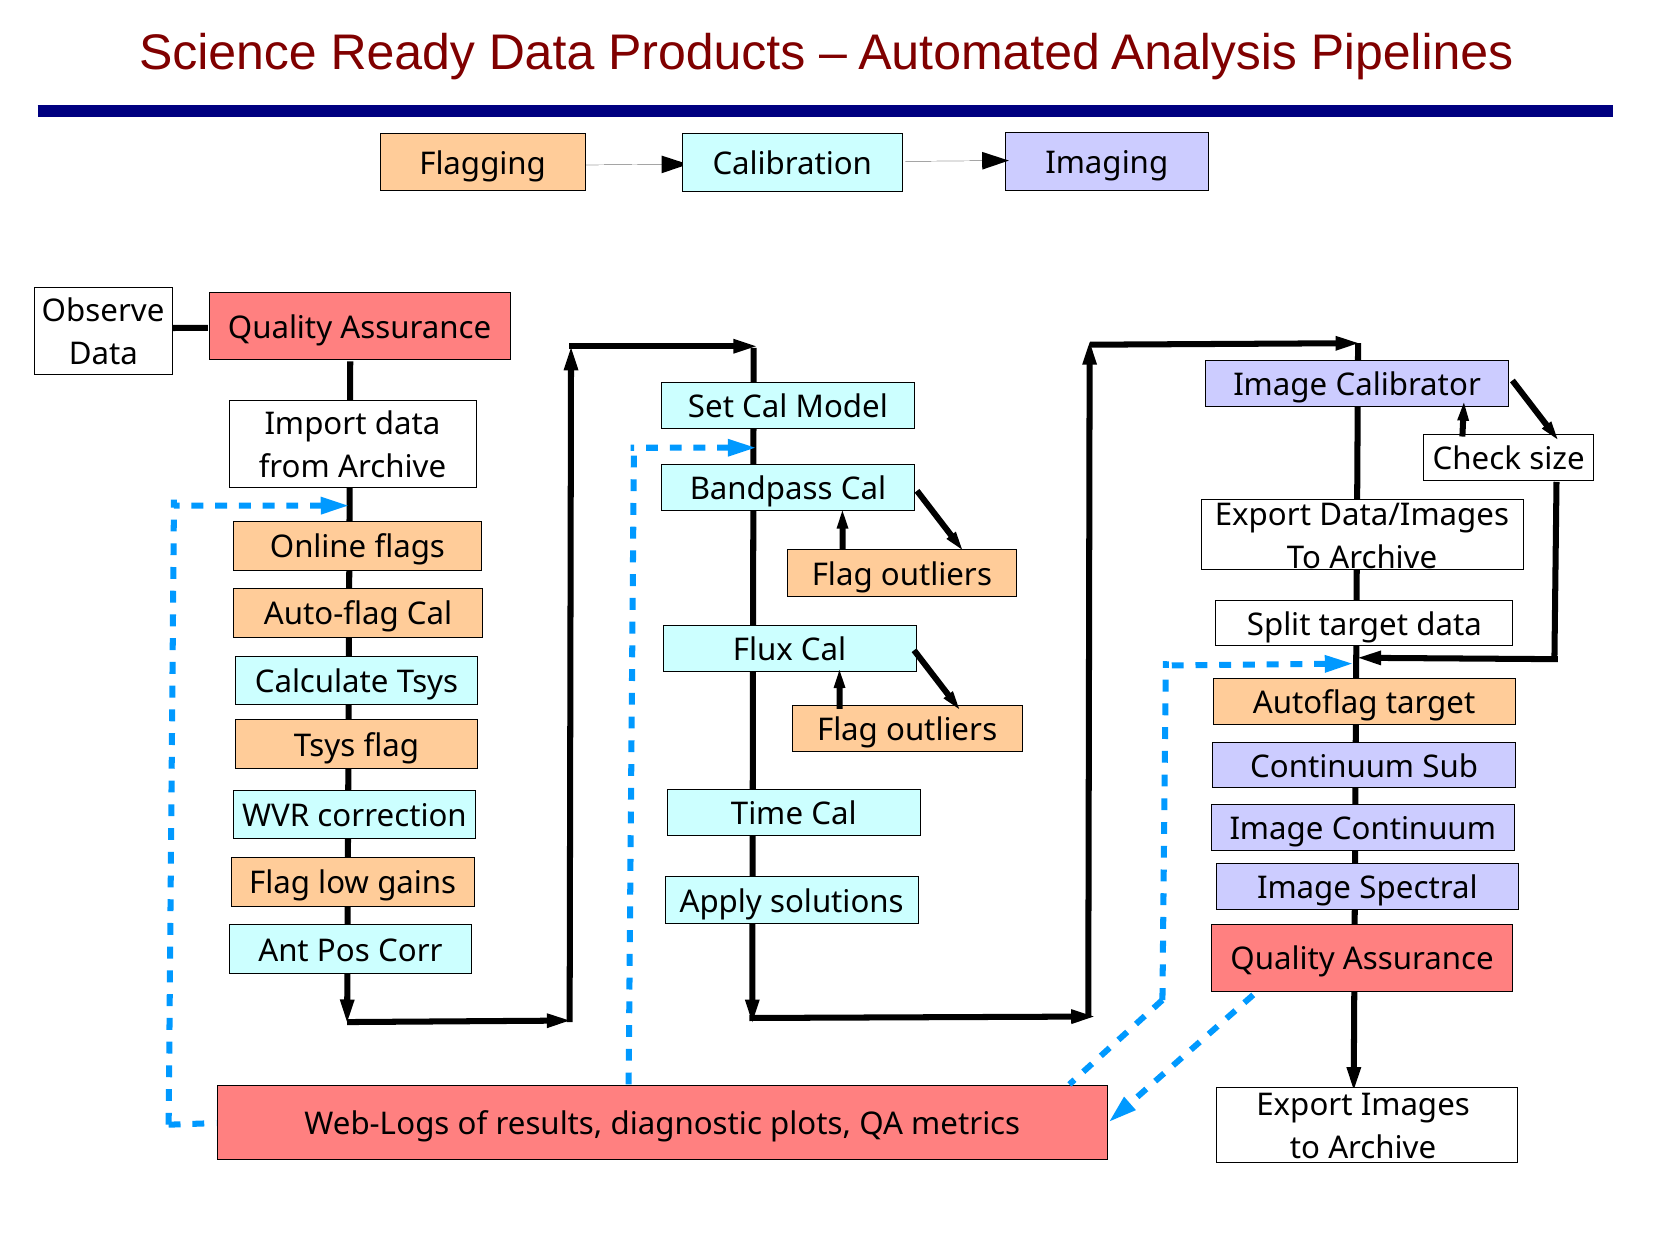

# Science Ready Data Products – Automated Analysis Pipelines
Imaging
Flagging
Calibration
Observe
Data
Quality Assurance
Image Calibrator
Set Cal Model
Import data
from Archive
Check size
Bandpass Cal
Export Data/Images
To Archive
Online flags
Flag outliers
Auto-flag Cal
Split target data
Flux Cal
Calculate Tsys
Autoflag target
Flag outliers
Tsys flag
Continuum Sub
Time Cal
WVR correction
Image Continuum
Flag low gains
Image Spectral
Apply solutions
Quality Assurance
Ant Pos Corr
Web-Logs of results, diagnostic plots, QA metrics
Export Images
to Archive
Multi-stage process. Linear. There are weblogs showing human readable information to use for diagnostics (numerical as well as procedural failures). QA system. Ability to 'restore' to any state for optimized re-processing. Standarized calibrated data and output image products for the archive.